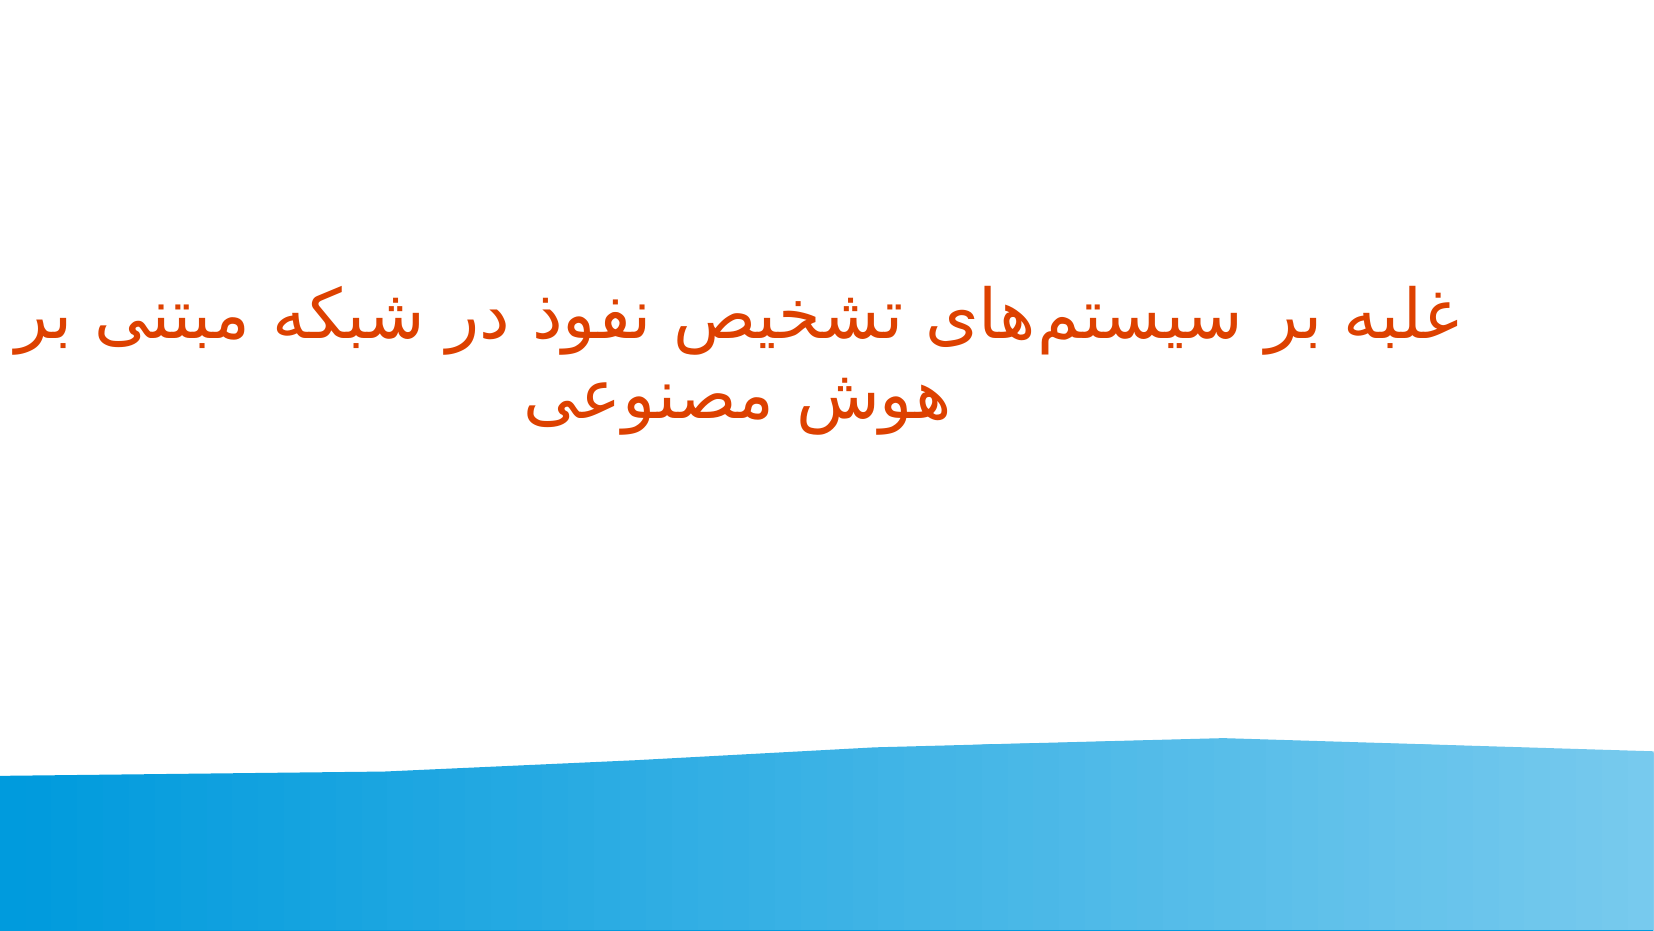

# غلبه بر سیستم‌های تشخیص نفوذ در شبکه مبتنی بر هوش مصنوعی